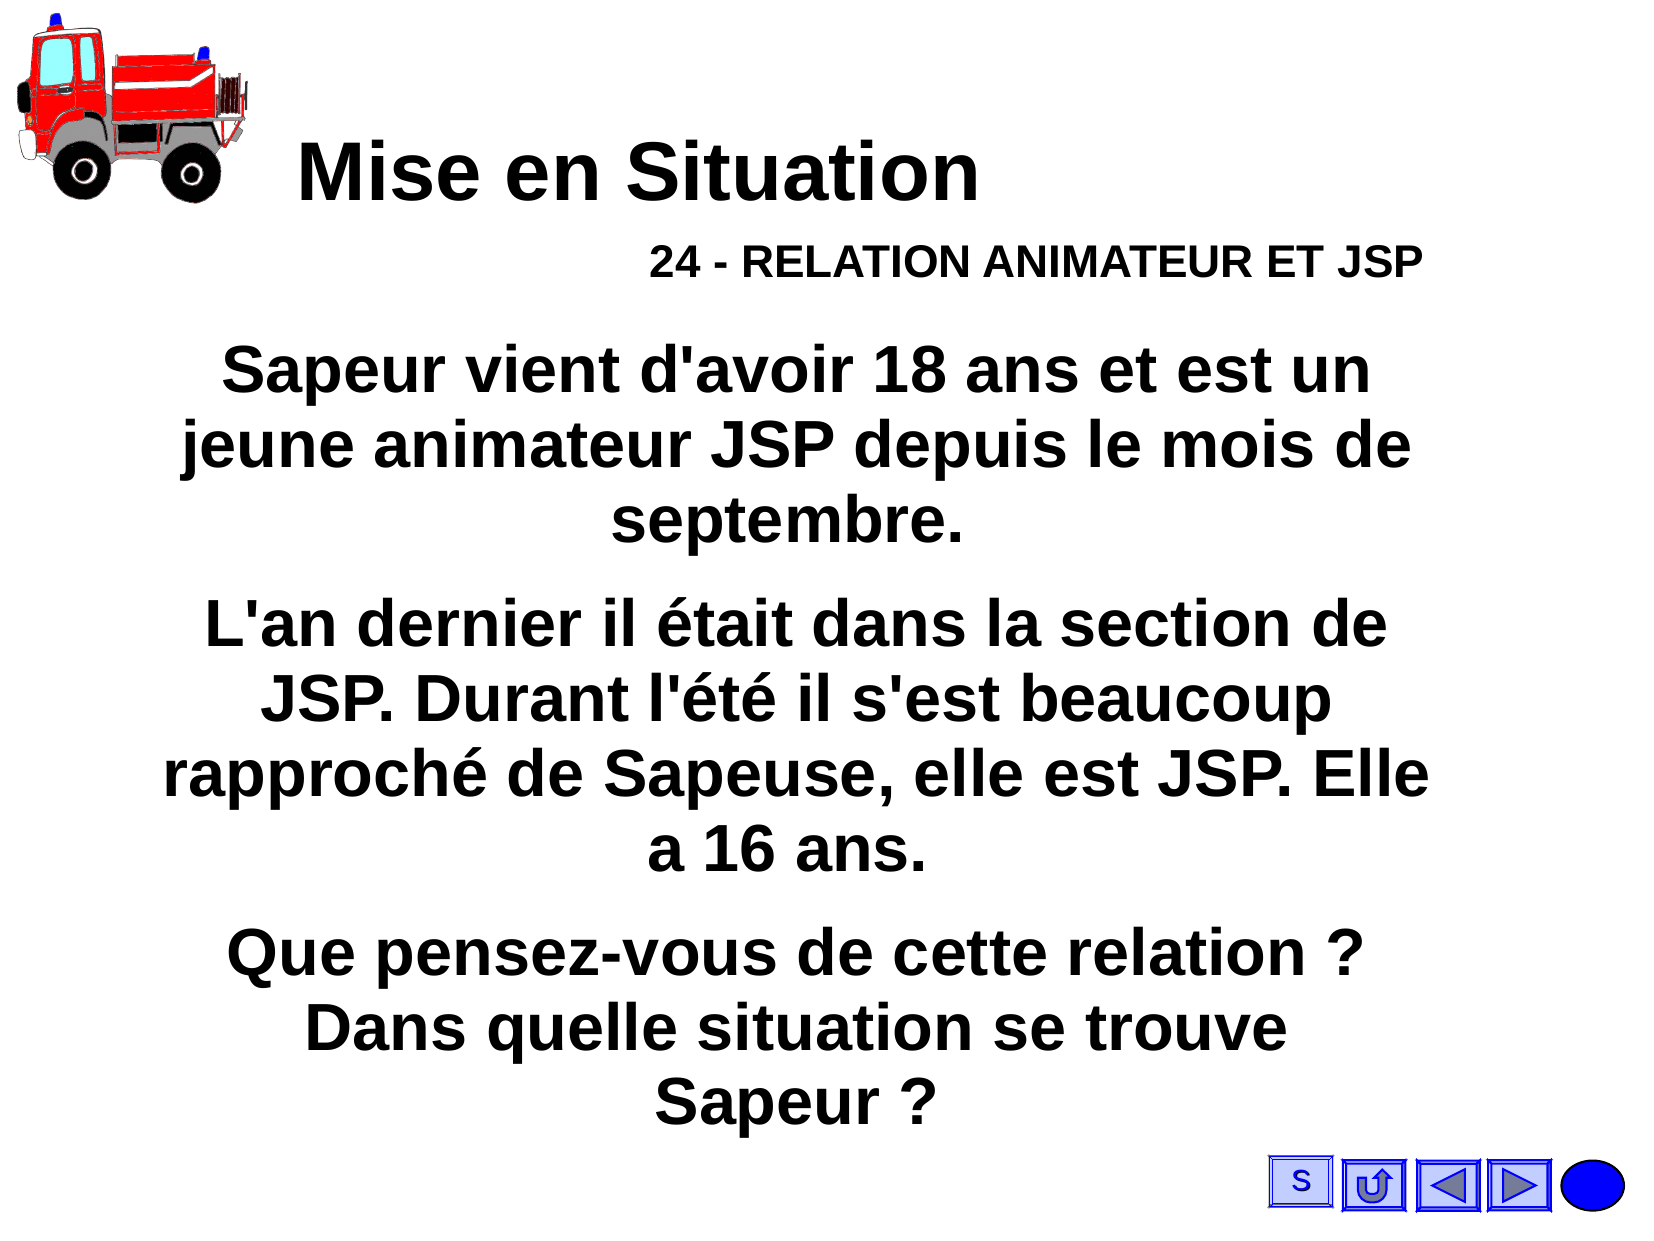

Mise en Situation
24 - RELATION ANIMATEUR ET JSP
# Sapeur vient d'avoir 18 ans et est un jeune animateur JSP depuis le mois de septembre.
L'an dernier il était dans la section de JSP. Durant l'été il s'est beaucoup rapproché de Sapeuse, elle est JSP. Elle a 16 ans.
Que pensez-vous de cette relation ? Dans quelle situation se trouve Sapeur ?